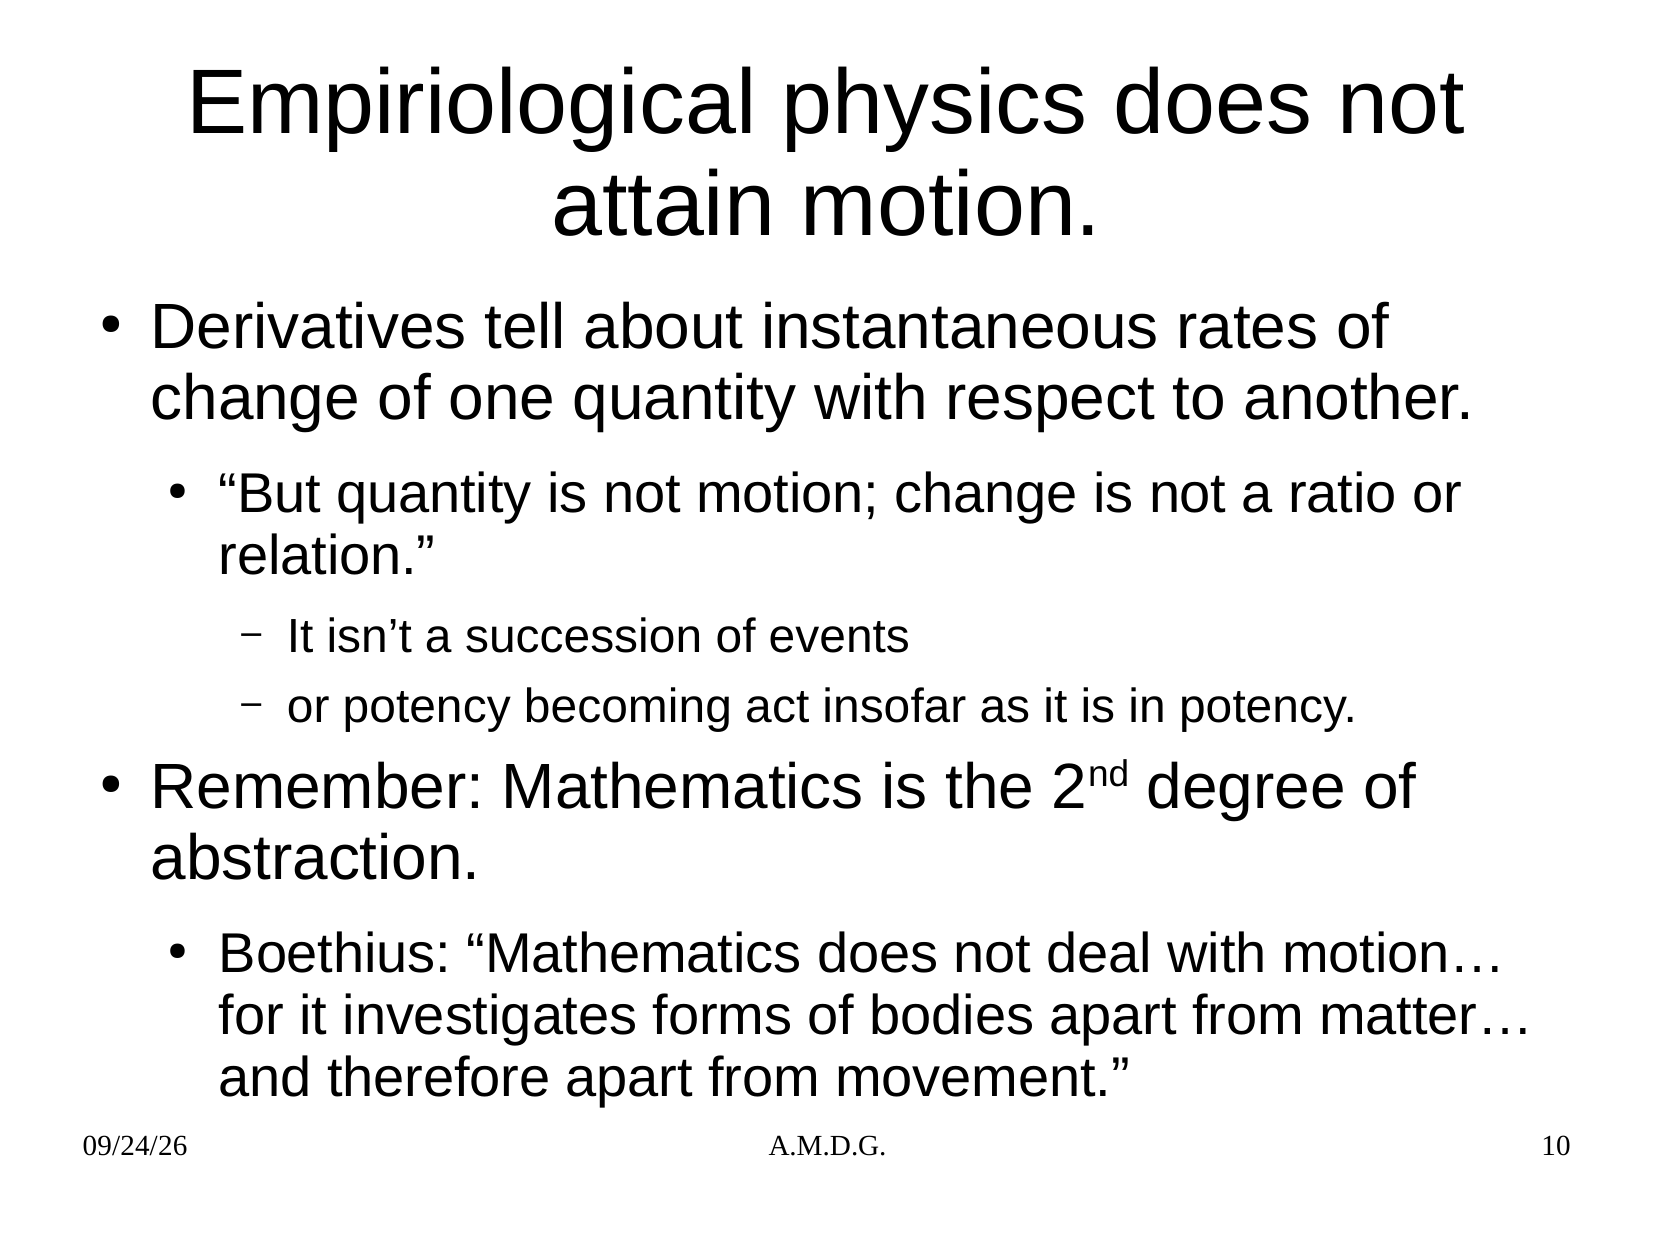

# Empiriological physics does not attain motion.
Derivatives tell about instantaneous rates of change of one quantity with respect to another.
“But quantity is not motion; change is not a ratio or relation.”
It isn’t a succession of events
or potency becoming act insofar as it is in potency.
Remember: Mathematics is the 2nd degree of abstraction.
Boethius: “Mathematics does not deal with motion…for it investigates forms of bodies apart from matter…and therefore apart from movement.”
A.M.D.G.
10